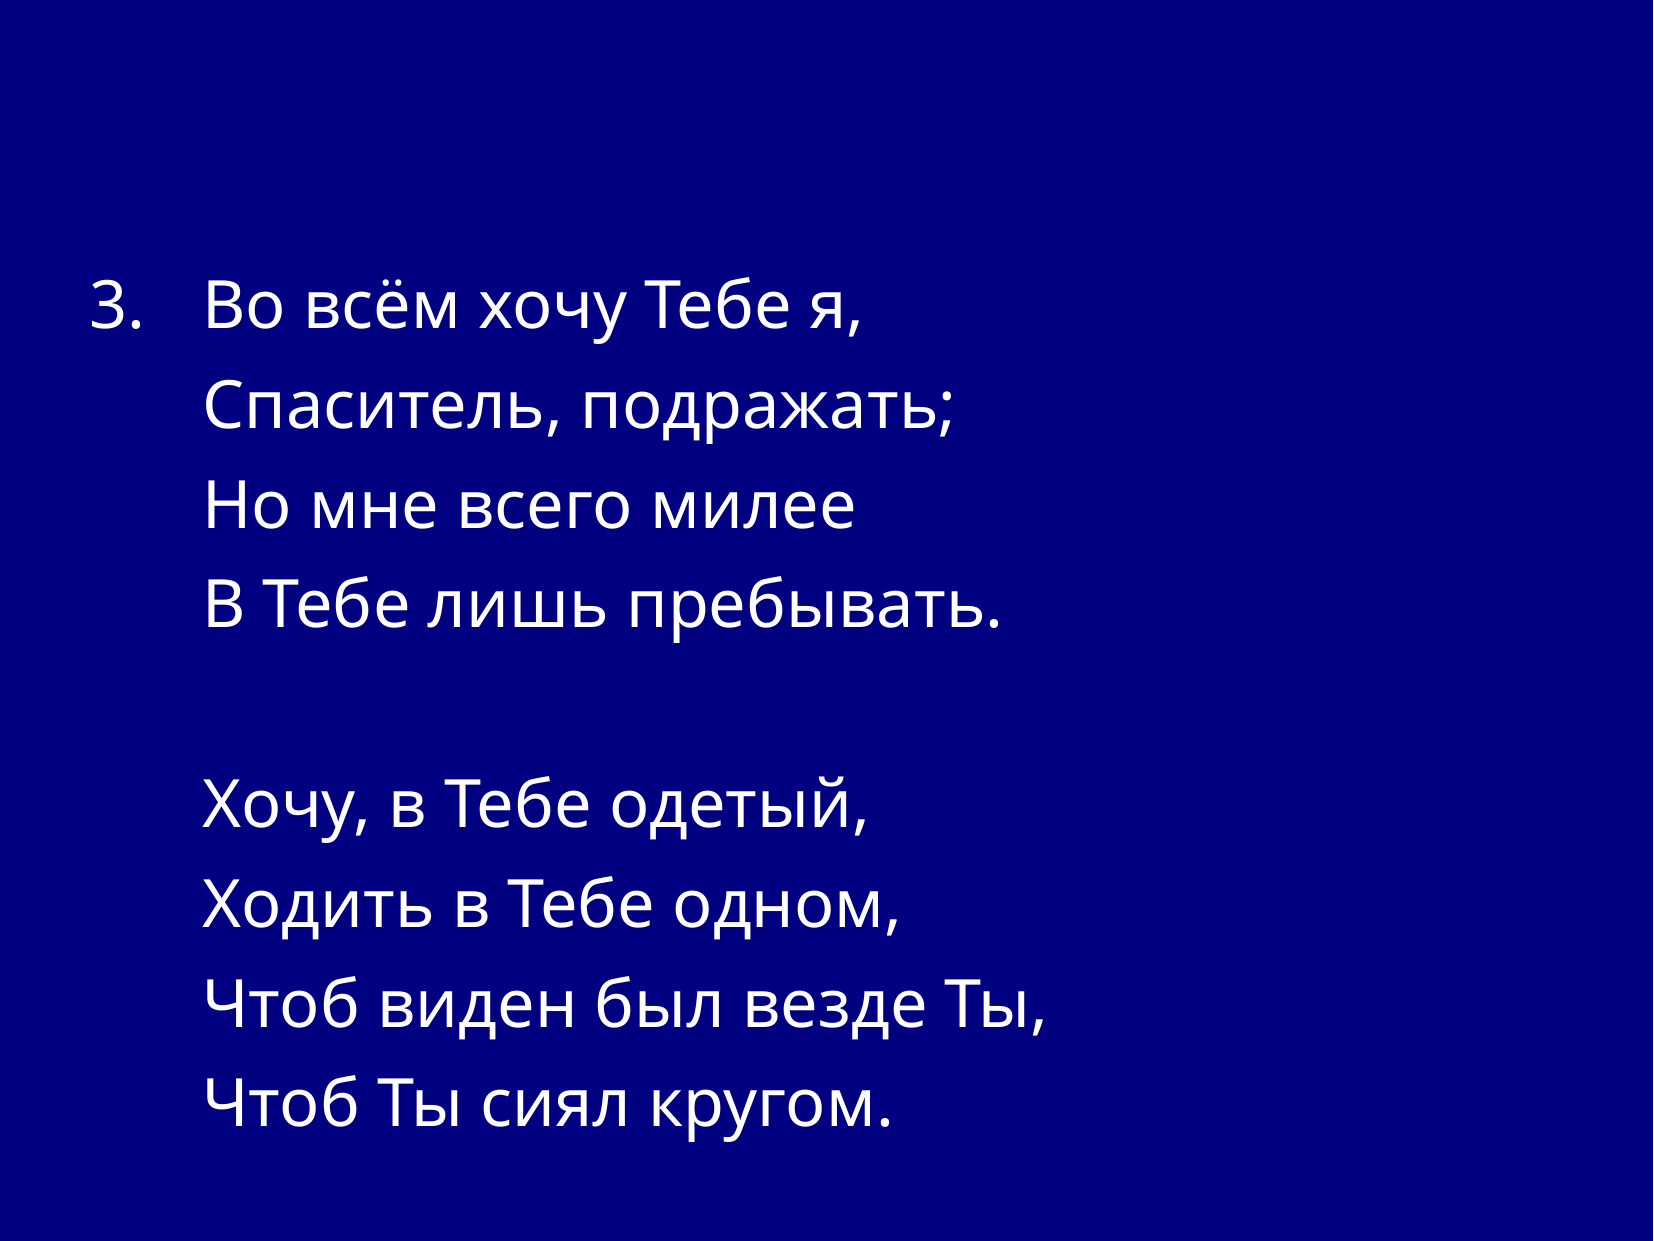

3.	Во всём хочу Тебе я,
	Спаситель, подражать;
	Но мне всего милее
	В Тебе лишь пребывать.
	Хочу, в Тебе одетый,
	Ходить в Тебе одном,
	Чтоб виден был везде Ты,
	Чтоб Ты сиял кругом.